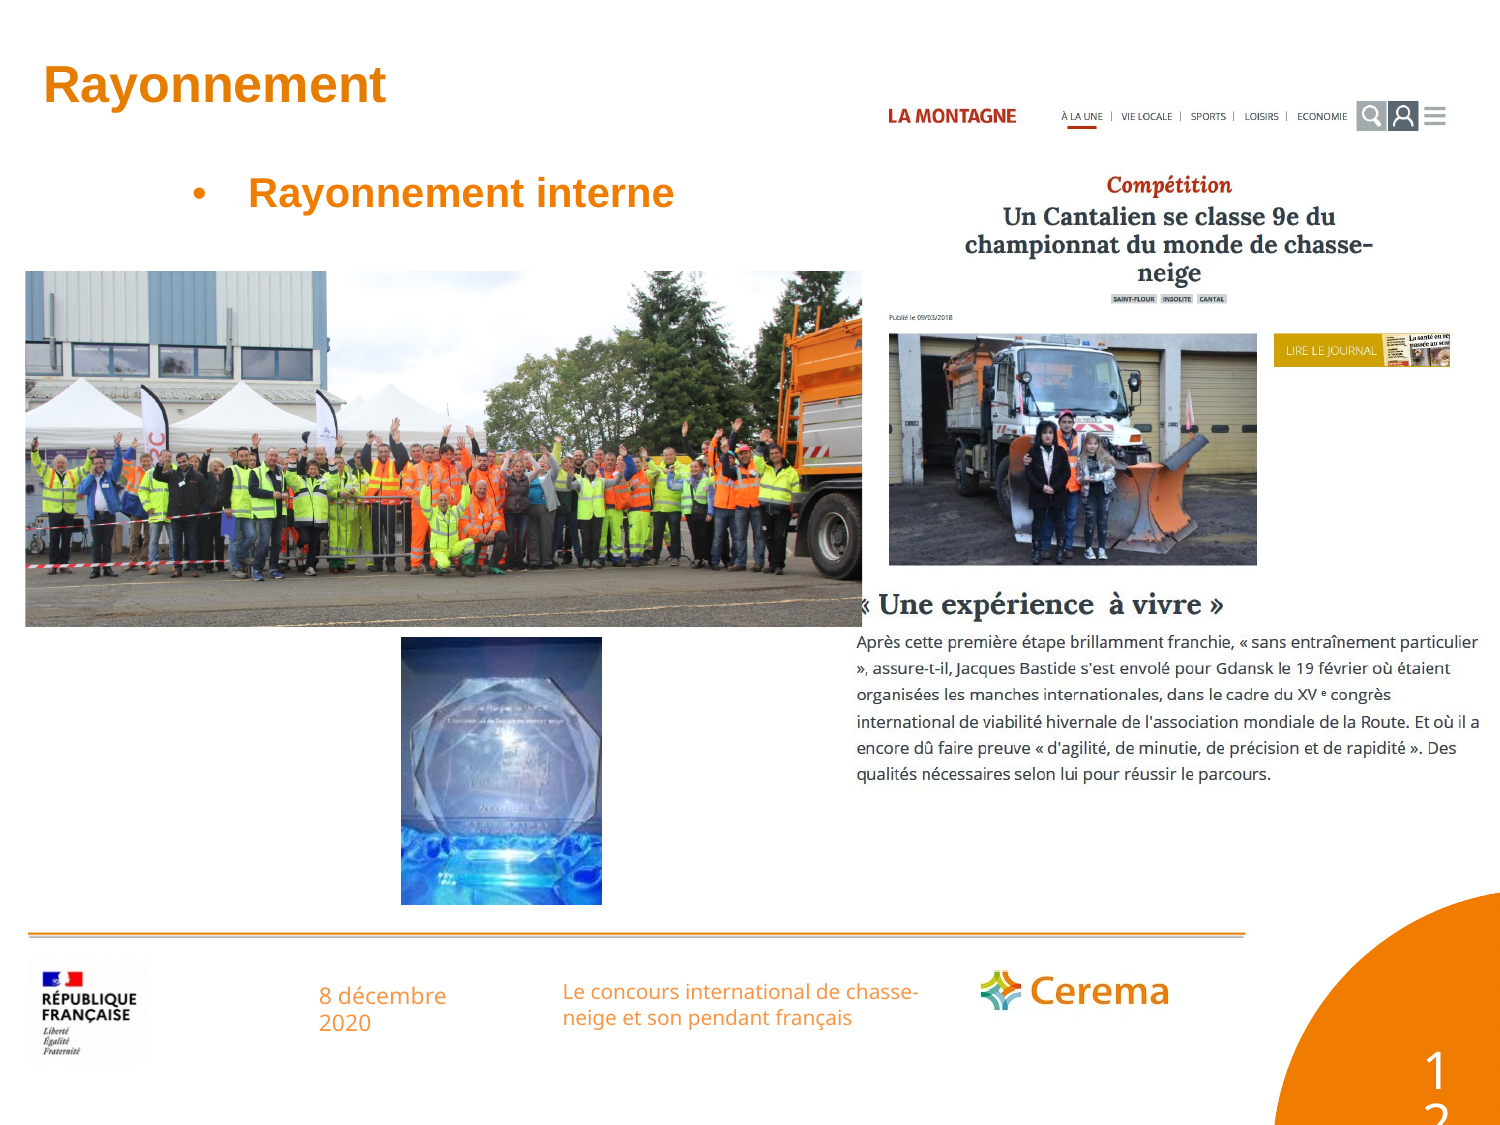

# Rayonnement
Rayonnement interne
Le concours international de chasse-neige et son pendant français
8 décembre 2020